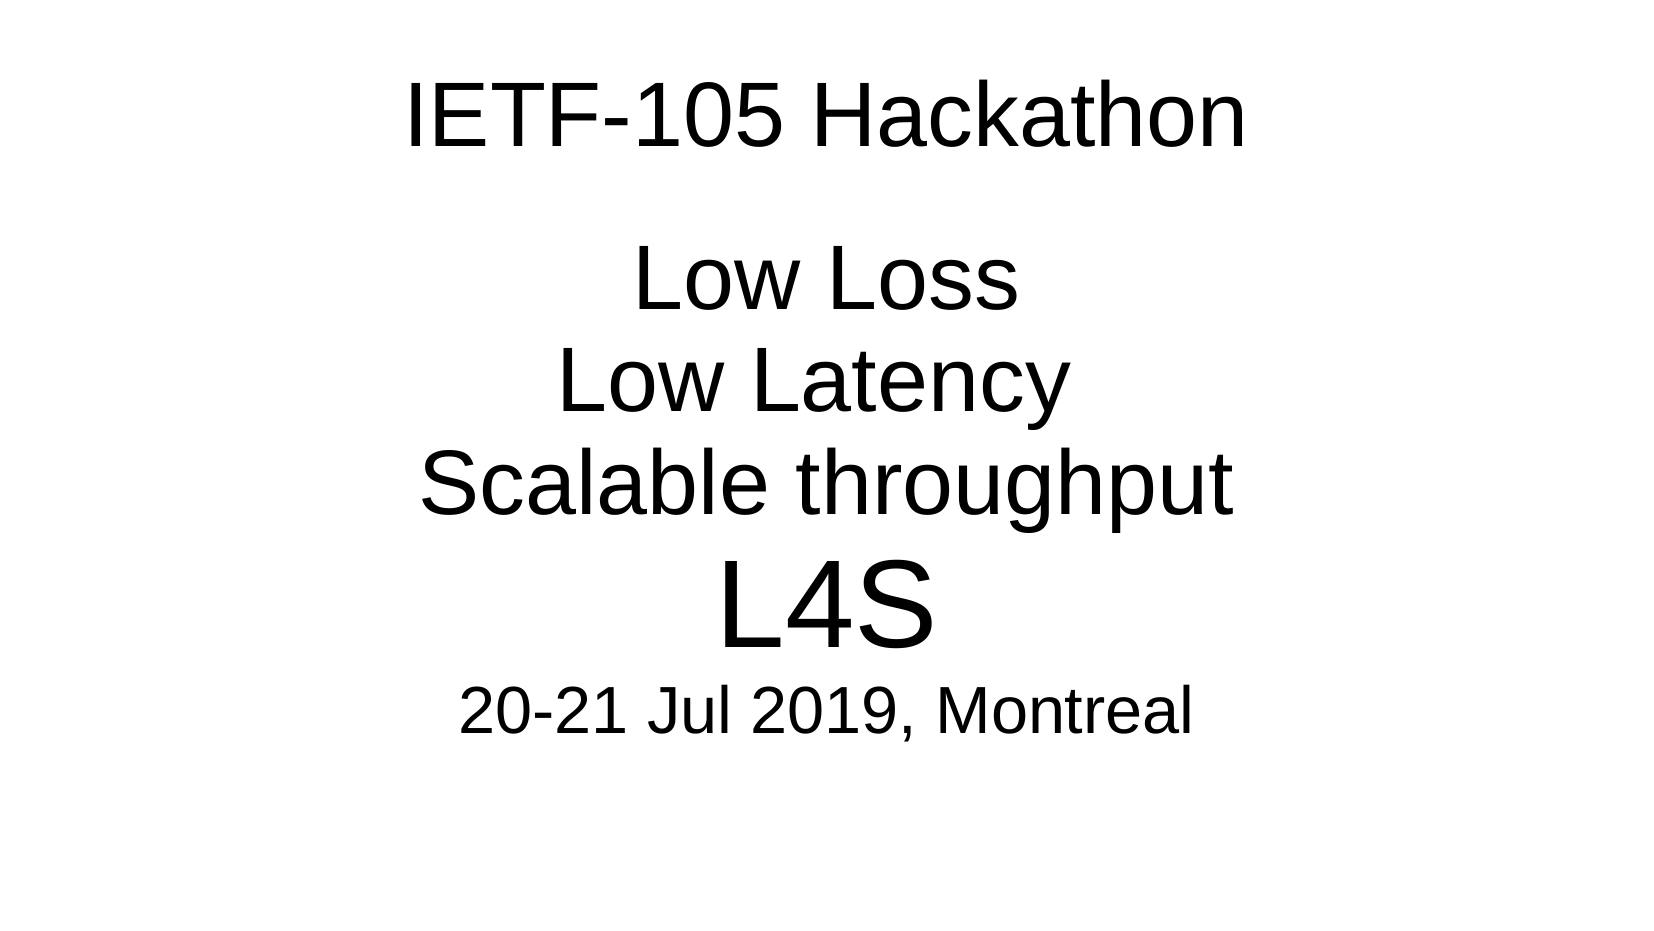

# IETF-105 Hackathon
Low Loss
Low Latency
Scalable throughput
L4S
20-21 Jul 2019, Montreal